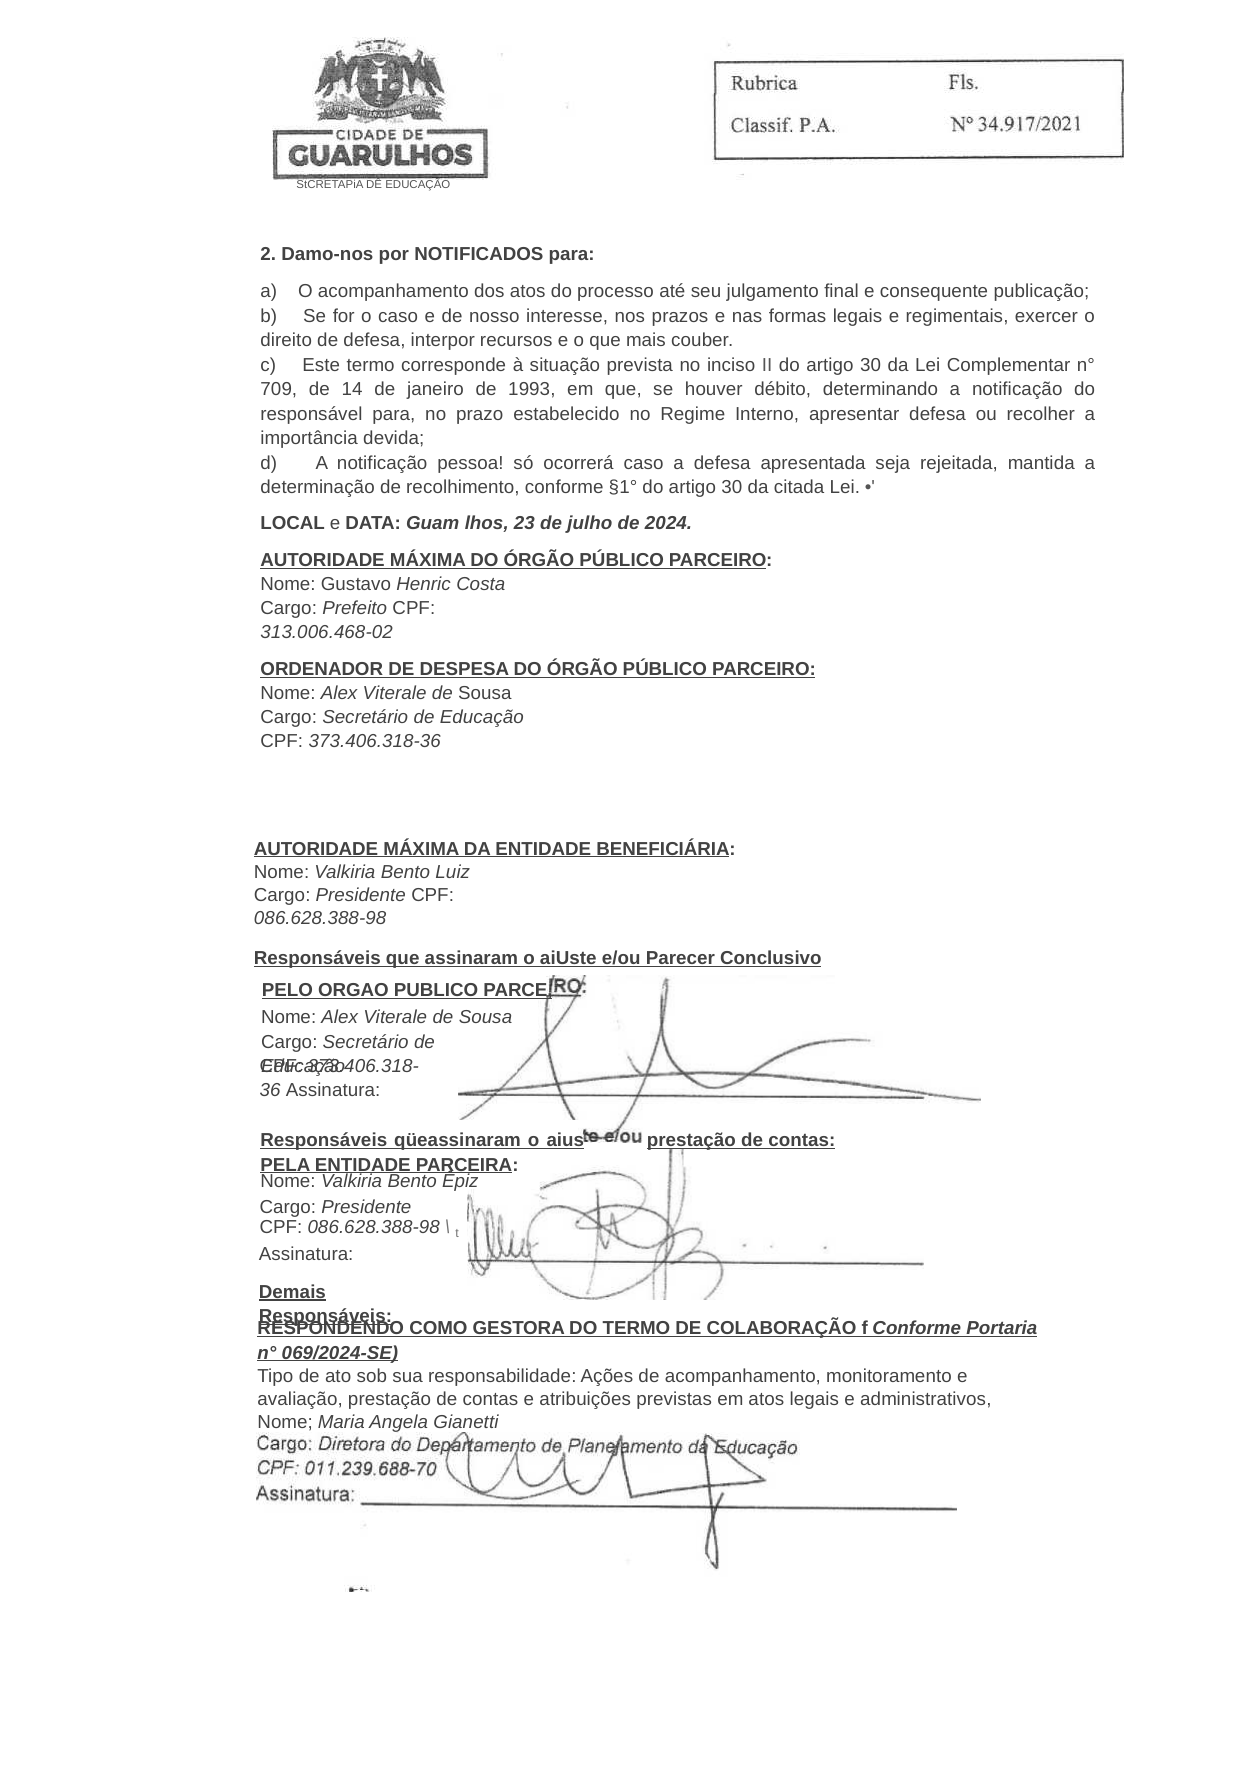

StCRETAPiA DÊ EDUCAÇÃO
2. Damo-nos por NOTIFICADOS para:
a) O acompanhamento dos atos do processo até seu julgamento final e consequente publicação;
b) Se for o caso e de nosso interesse, nos prazos e nas formas legais e regimentais, exercer o direito de defesa, interpor recursos e o que mais couber.
c) Este termo corresponde à situação prevista no inciso II do artigo 30 da Lei Complementar n° 709, de 14 de janeiro de 1993, em que, se houver débito, determinando a notificação do responsável para, no prazo estabelecido no Regime Interno, apresentar defesa ou recolher a importância devida;
d) A notificação pessoa! só ocorrerá caso a defesa apresentada seja rejeitada, mantida a determinação de recolhimento, conforme §1° do artigo 30 da citada Lei. •'
LOCAL e DATA: Guam lhos, 23 de julho de 2024.
AUTORIDADE MÁXIMA DO ÓRGÃO PÚBLICO PARCEIRO:
Nome: Gustavo Henric Costa Cargo: Prefeito CPF: 313.006.468-02
ORDENADOR DE DESPESA DO ÓRGÃO PÚBLICO PARCEIRO:
Nome: Alex Viterale de Sousa Cargo: Secretário de Educação CPF: 373.406.318-36
AUTORIDADE MÁXIMA DA ENTIDADE BENEFICIÁRIA:
Nome: Valkiria Bento Luiz Cargo: Presidente CPF: 086.628.388-98
Responsáveis que assinaram o aiUste e/ou Parecer Conclusivo
PELO ORGAO PUBLICO PARCE,
Nome: Alex Viterale de Sousa Cargo: Secretário de Educação
CPF: 373.406.318-36 Assinatura:
Responsáveis qüeassinaram o aius PELA ENTIDADE PARCEIRA:
prestação de contas:
Nome: Valkiria Bento Êpiz
Cargo: Presidente
CPF: 086.628.388-98 \ t
Assinatura:
Demais Responsáveis:
RESPONDENDO COMO GESTORA DO TERMO DE COLABORAÇÃO f Conforme Portaria n° 069/2024-SE)
Tipo de ato sob sua responsabilidade: Ações de acompanhamento, monitoramento e avaliação, prestação de contas e atribuições previstas em atos legais e administrativos,
Nome; Maria Angela Gianetti